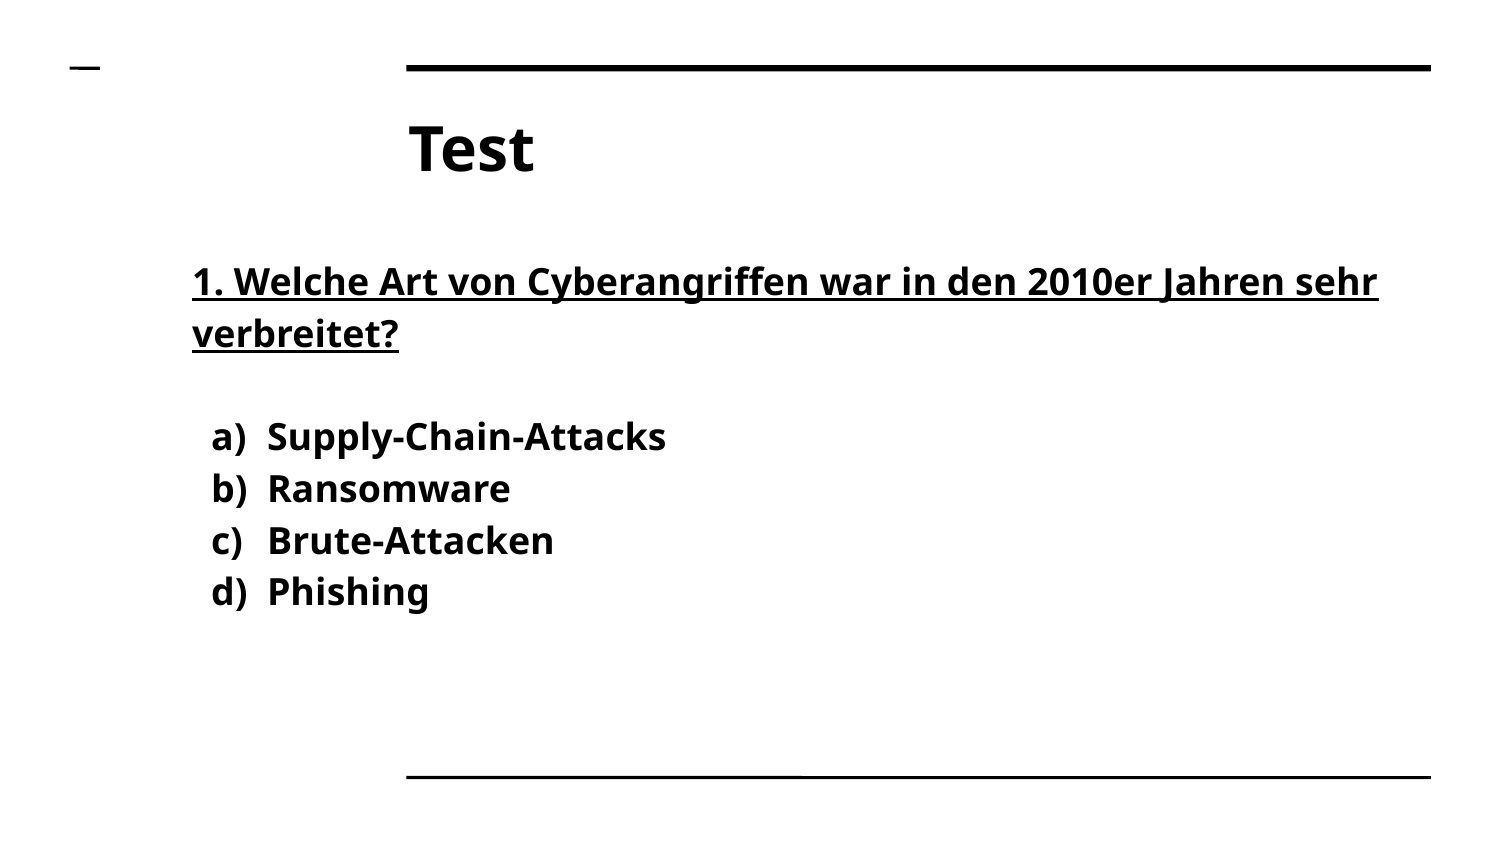

# Test
1. Welche Art von Cyberangriffen war in den 2010er Jahren sehr verbreitet?
Supply-Chain-Attacks
Ransomware
Brute-Attacken
Phishing